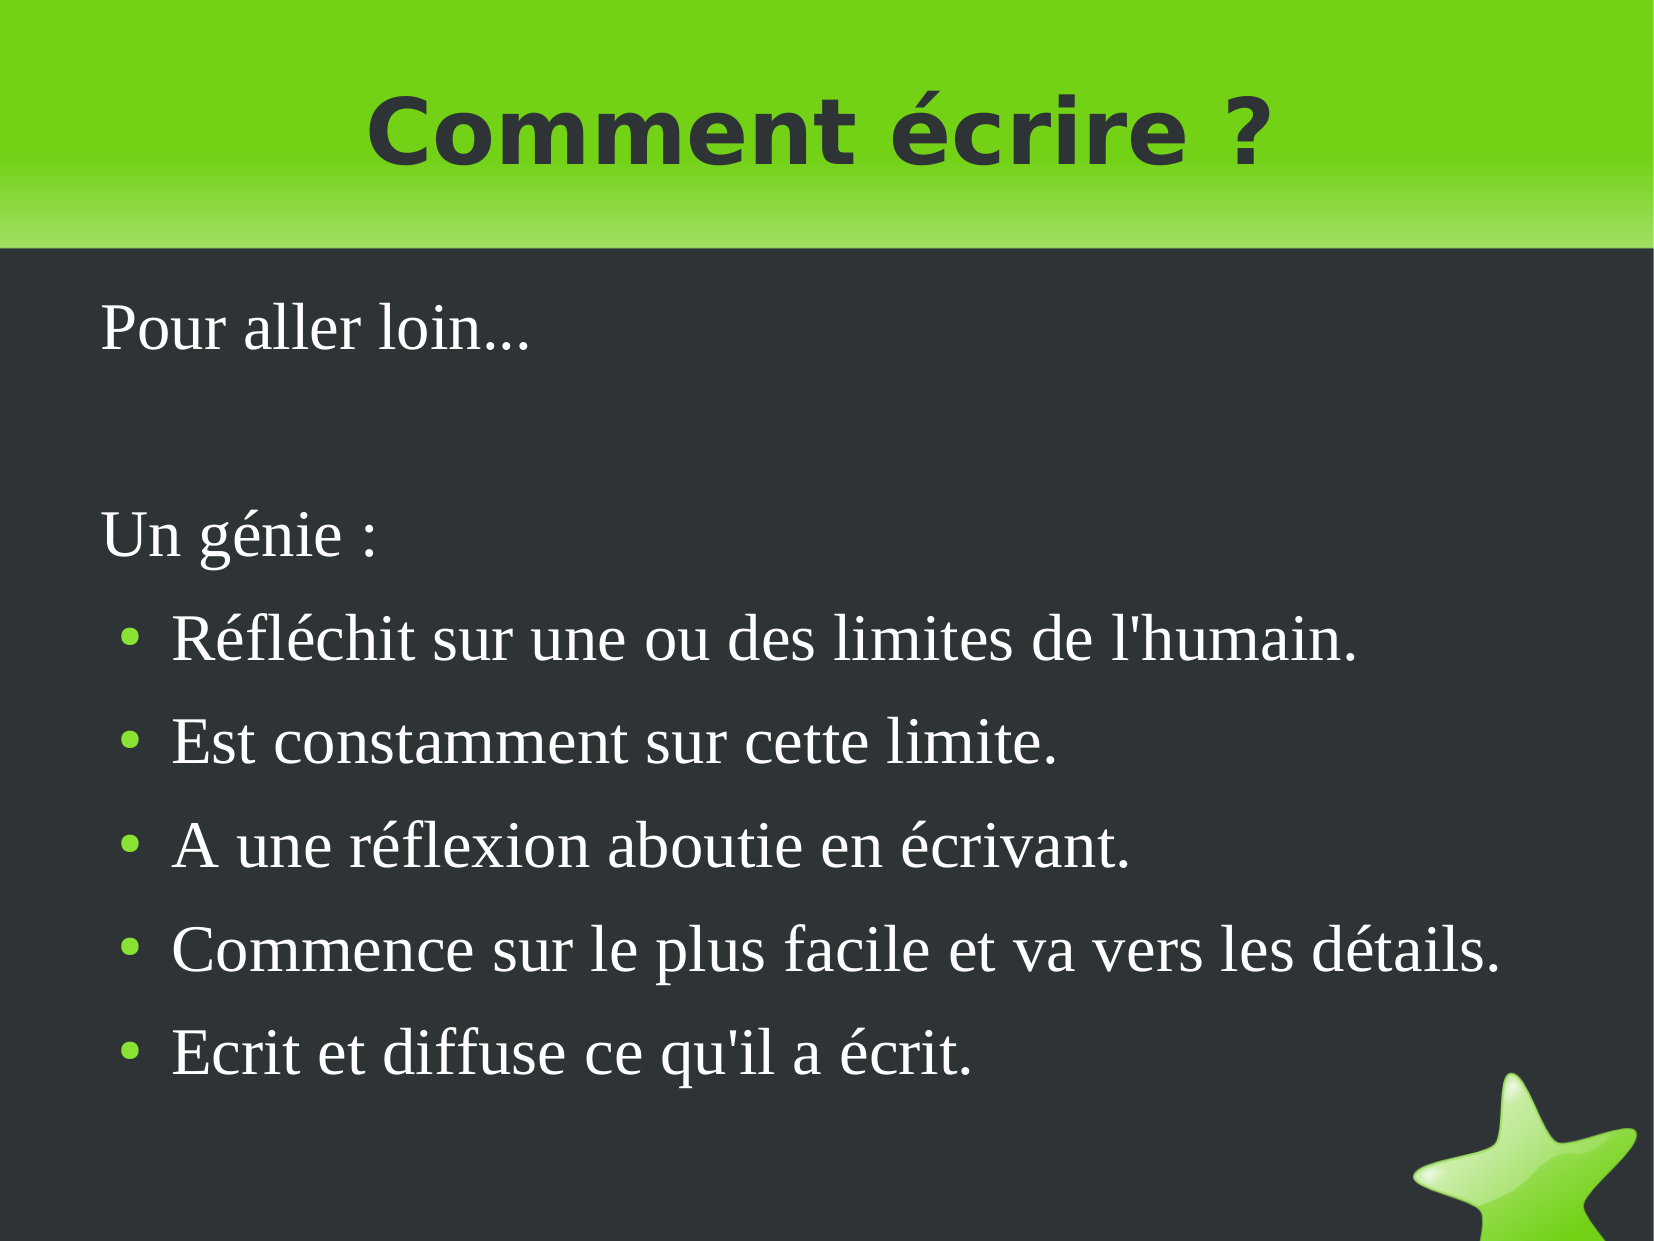

# Comment écrire ?
Pour aller loin...
Un génie :
Réfléchit sur une ou des limites de l'humain.
Est constamment sur cette limite.
A une réflexion aboutie en écrivant.
Commence sur le plus facile et va vers les détails.
Ecrit et diffuse ce qu'il a écrit.